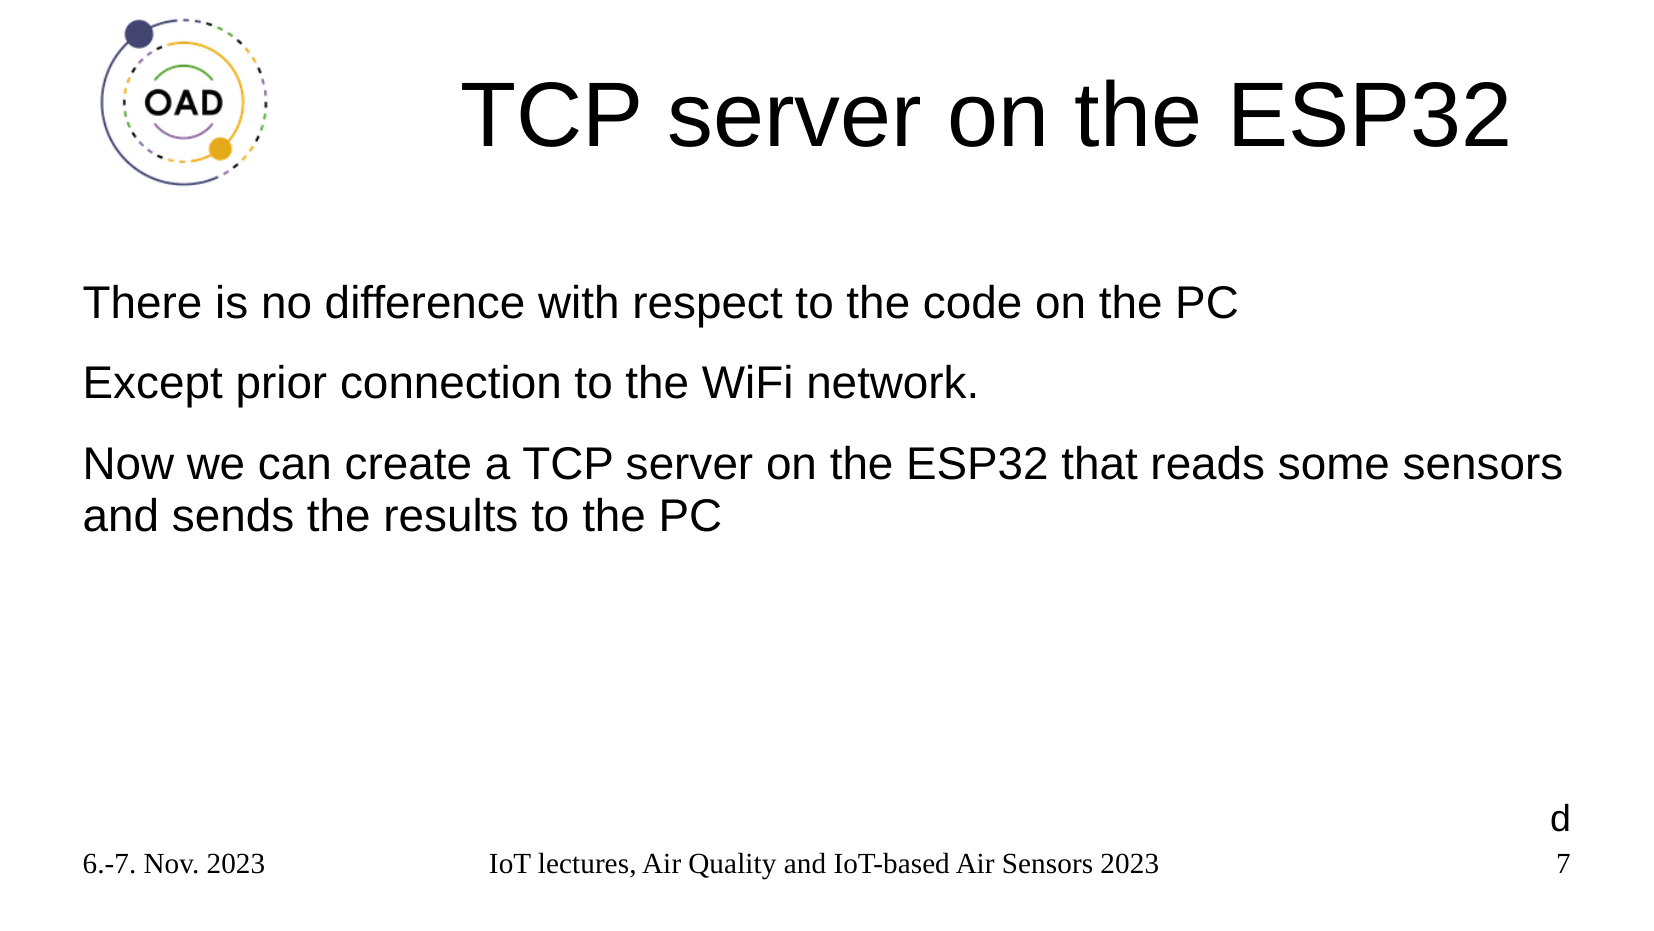

# TCP server on the ESP32
There is no difference with respect to the code on the PC
Except prior connection to the WiFi network.
Now we can create a TCP server on the ESP32 that reads some sensors and sends the results to the PC
d
6.-7. Nov. 2023
IoT lectures, Air Quality and IoT-based Air Sensors 2023
7